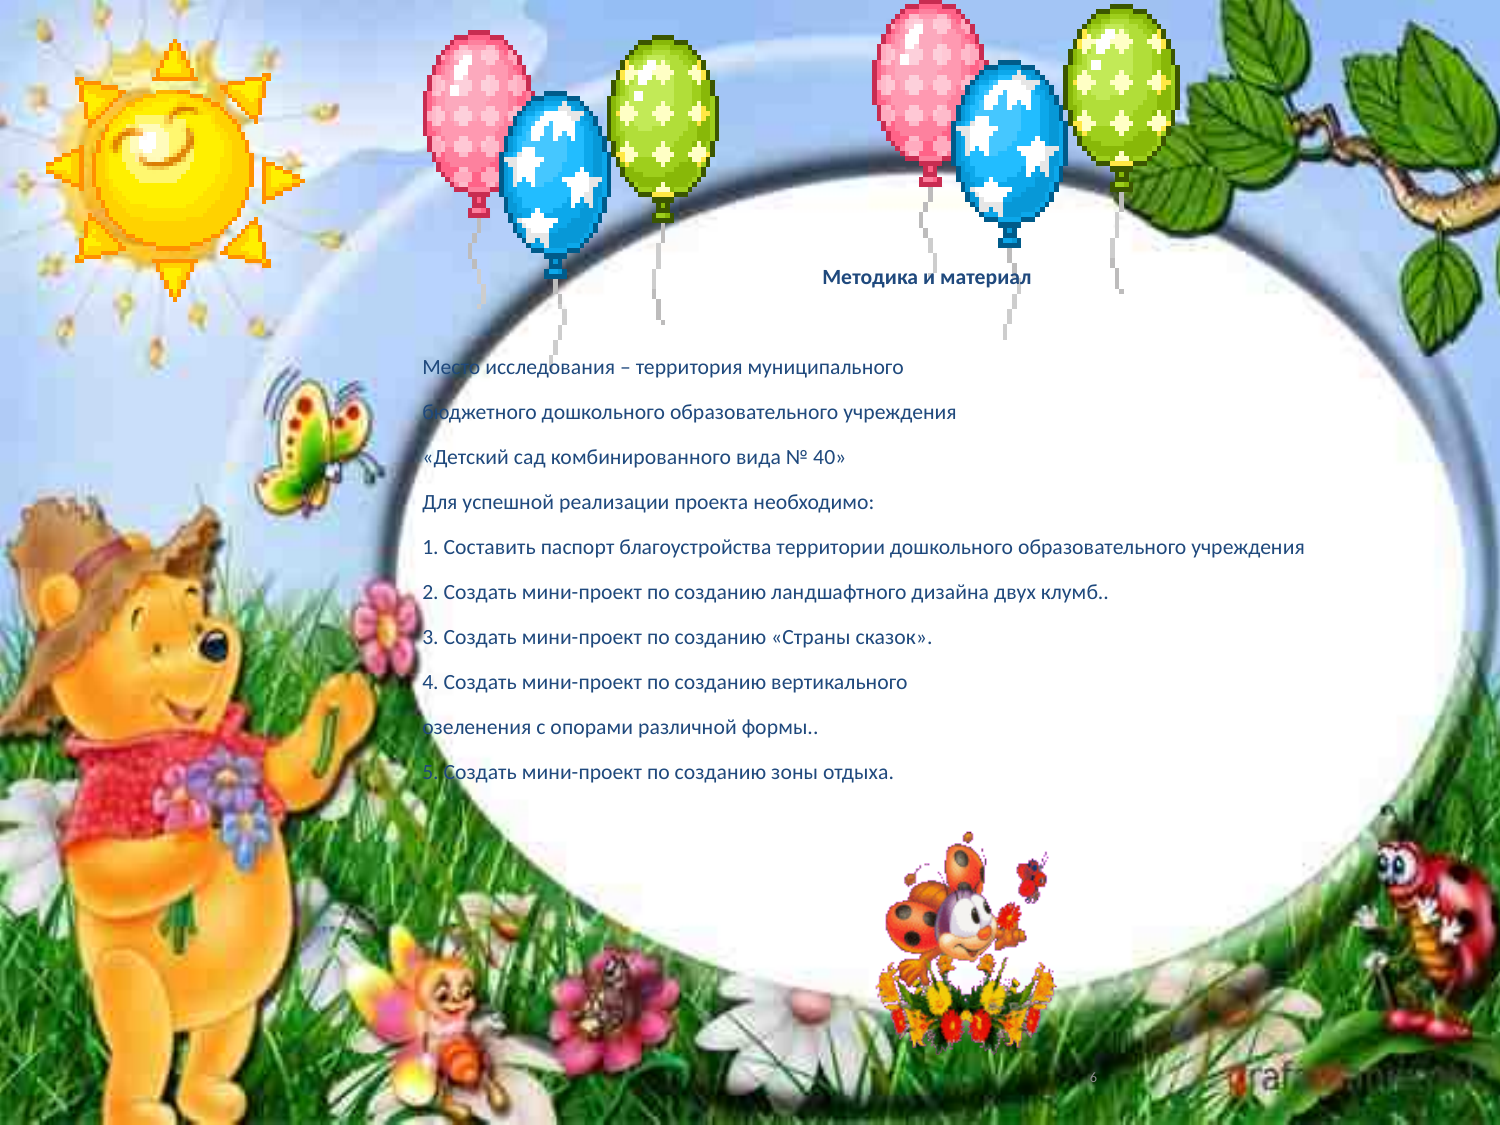

Методика и материал
Место исследования – территория муниципального
бюджетного дошкольного образовательного учреждения
«Детский сад комбинированного вида № 40»
Для успешной реализации проекта необходимо:
1. Составить паспорт благоустройства территории дошкольного образовательного учреждения
2. Создать мини-проект по созданию ландшафтного дизайна двух клумб..
3. Создать мини-проект по созданию «Страны сказок».
4. Создать мини-проект по созданию вертикального
озеленения с опорами различной формы..
5. Создать мини-проект по созданию зоны отдыха.